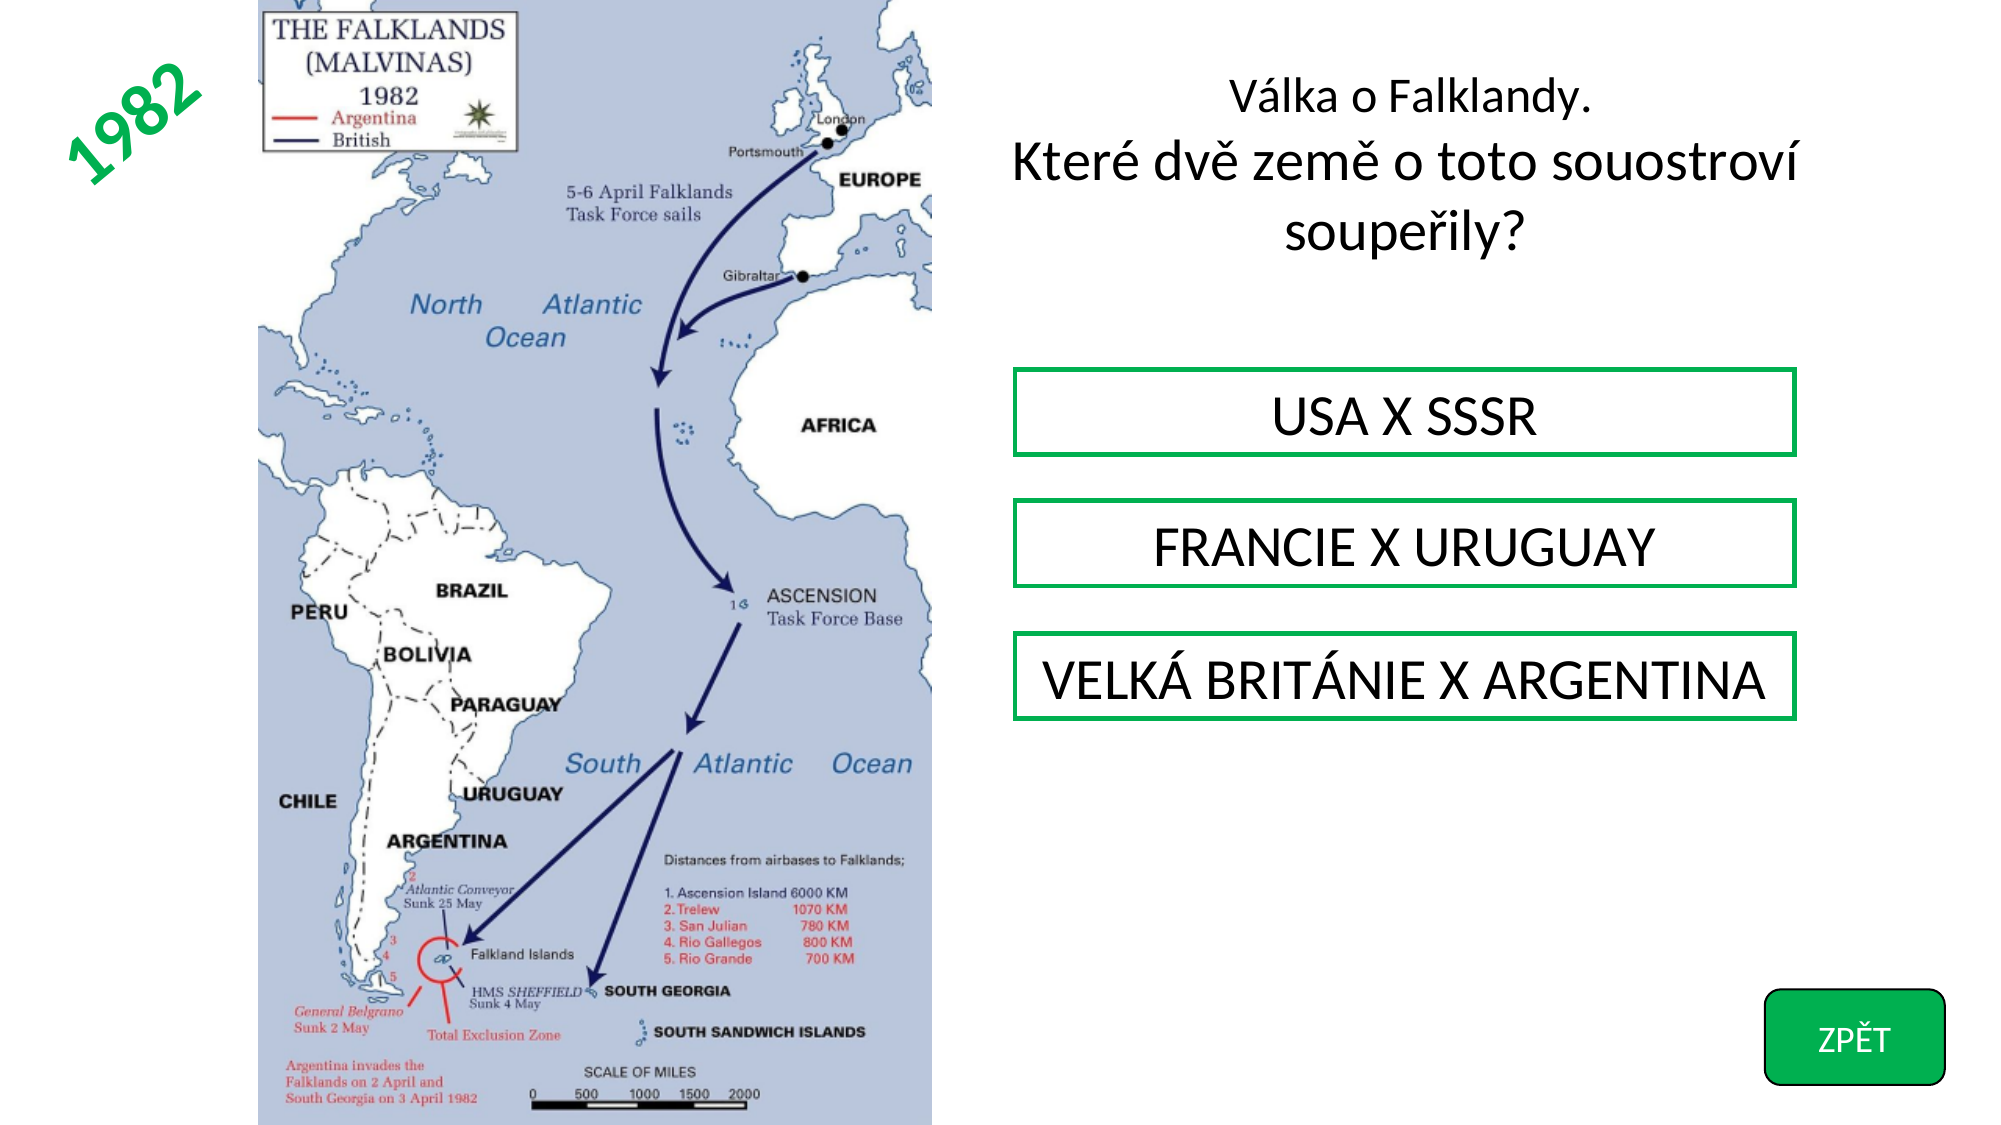

Válka o Falklandy.
Které dvě země o toto souostroví soupeřily?
1982
USA X SSSR
FRANCIE X URUGUAY
VELKÁ BRITÁNIE X ARGENTINA
ZPĚT